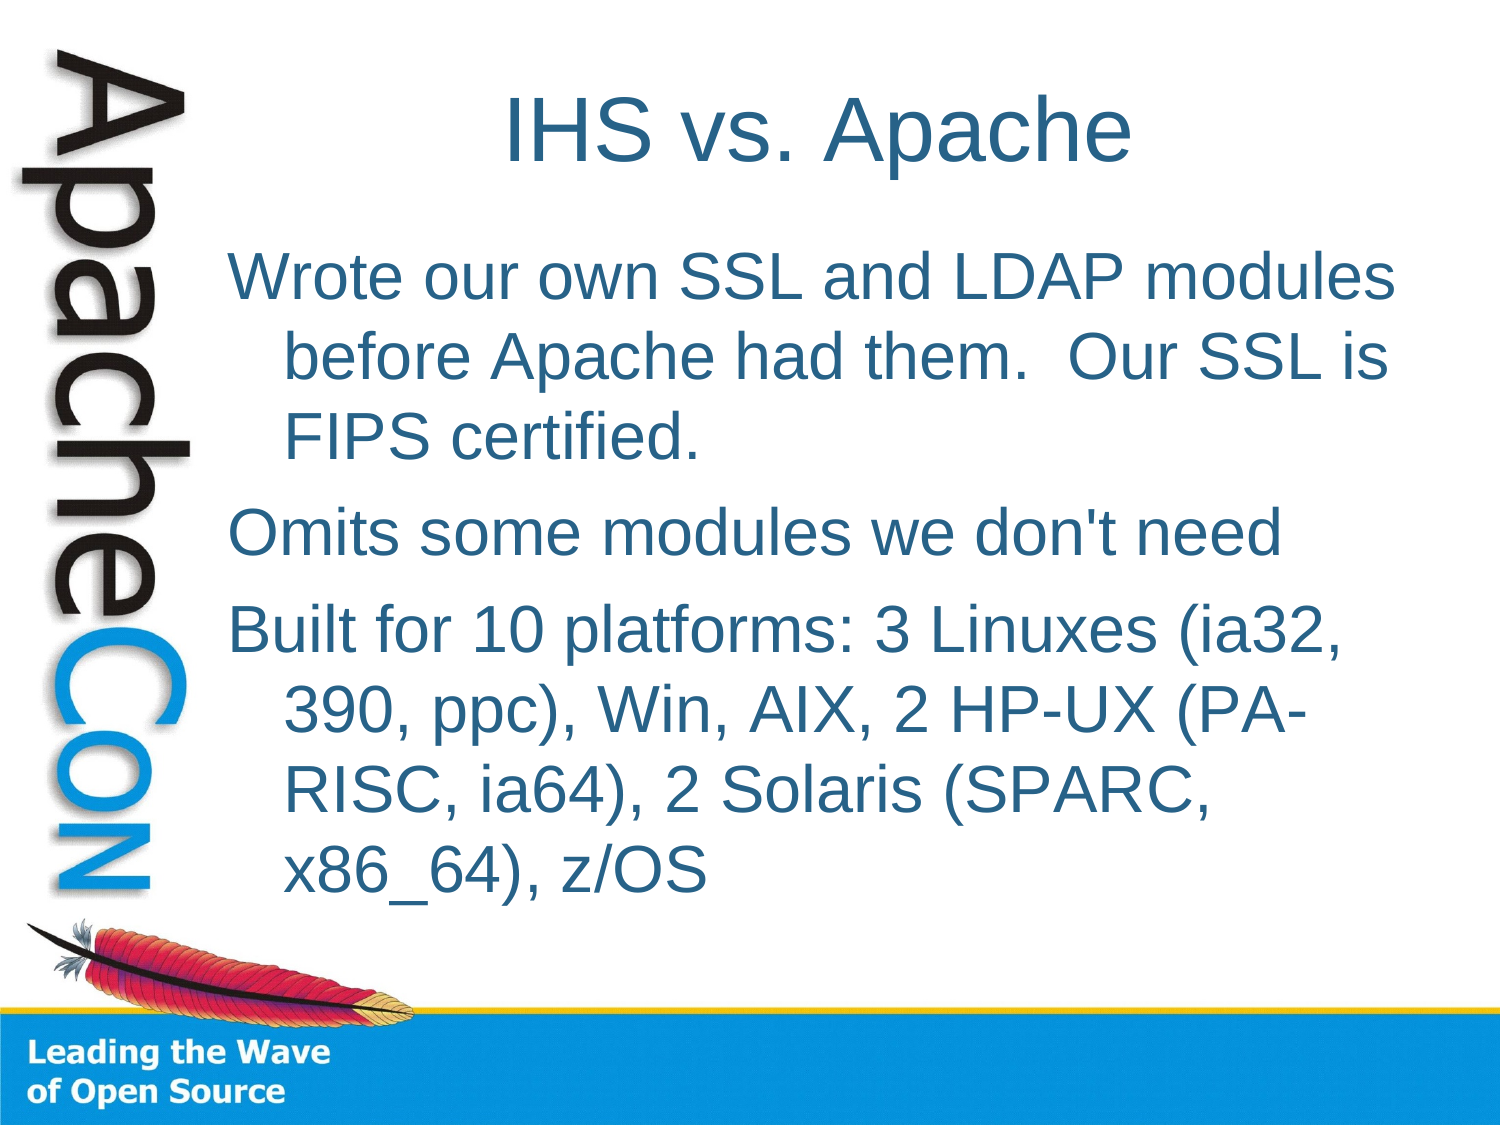

# IHS vs. Apache
Wrote our own SSL and LDAP modules before Apache had them. Our SSL is FIPS certified.
Omits some modules we don't need
Built for 10 platforms: 3 Linuxes (ia32, 390, ppc), Win, AIX, 2 HP-UX (PA-RISC, ia64), 2 Solaris (SPARC, x86_64), z/OS